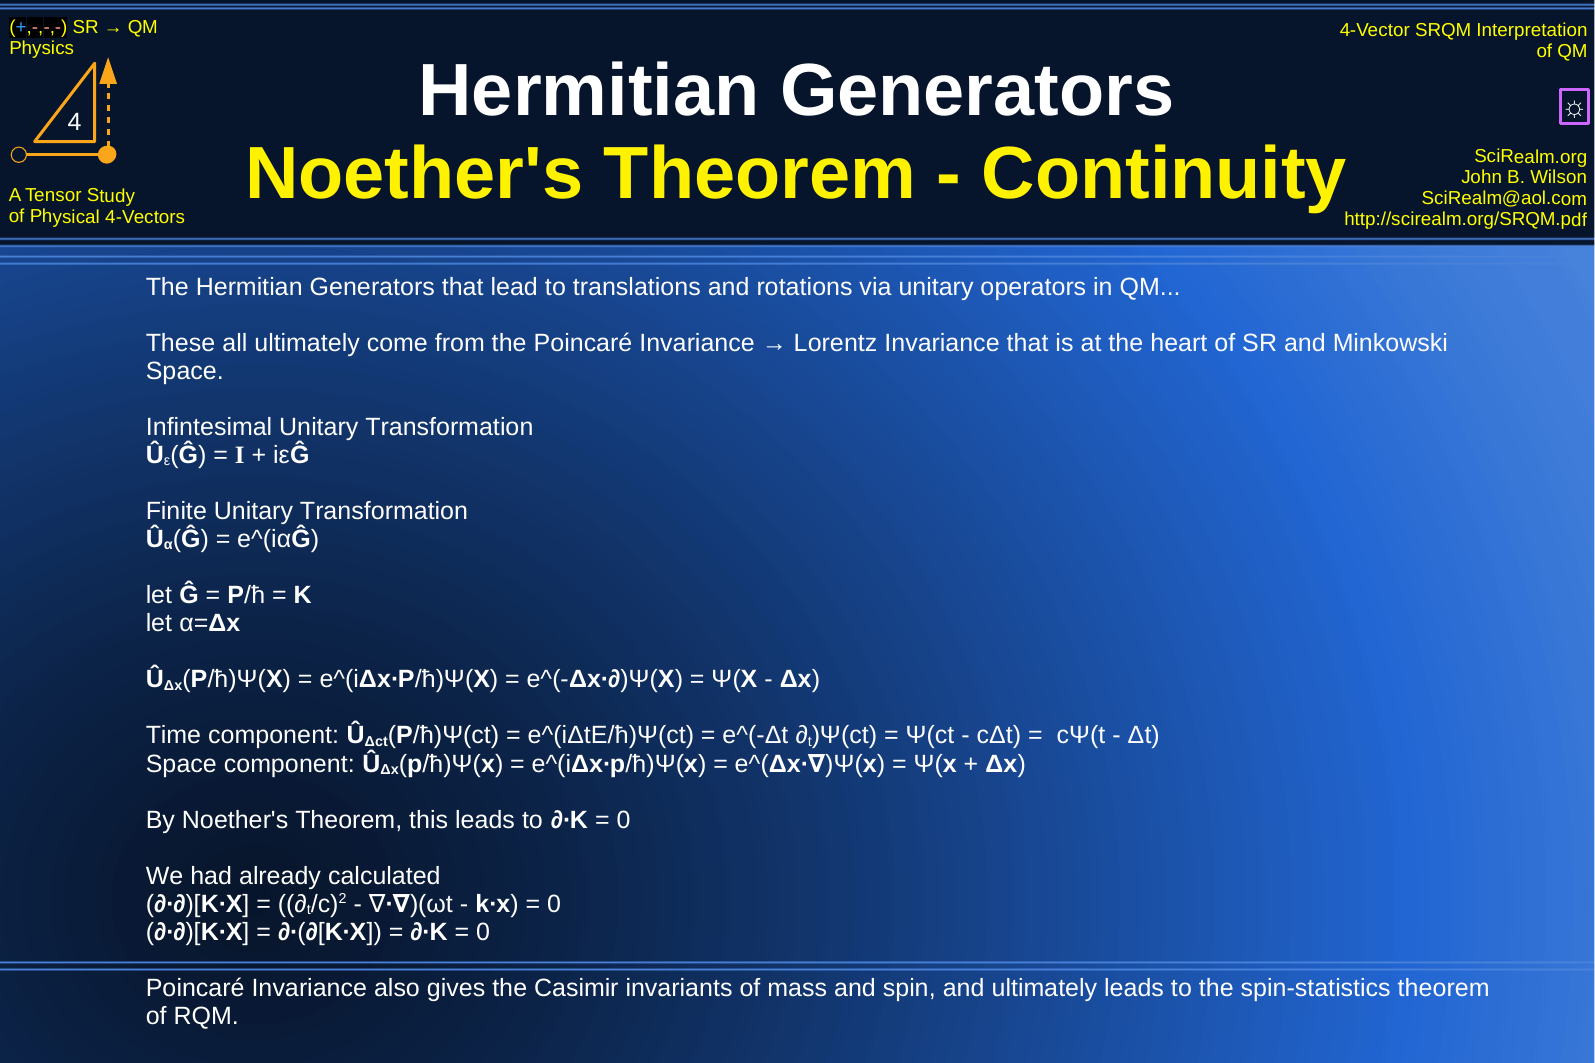

(+,-,-,-) SR → QM
Physics
A Tensor Study
of Physical 4-Vectors
4-Vector SRQM Interpretation
of QM
SciRealm.org
John B. Wilson
SciRealm@aol.com
http://scirealm.org/SRQM.pdf
# Hermitian Generators Noether's Theorem - Continuity
4
☼
The Hermitian Generators that lead to translations and rotations via unitary operators in QM...
These all ultimately come from the Poincaré Invariance → Lorentz Invariance that is at the heart of SR and Minkowski Space.
Infintesimal Unitary Transformation
Ûε(Ĝ) = I + iεĜ
Finite Unitary Transformation
Ûα(Ĝ) = e^(iαĜ)
let Ĝ = P/ћ = K
let α=Δx
ÛΔx(P/ћ)Ψ(X) = e^(iΔx∙P/ћ)Ψ(X) = e^(-Δx∙∂)Ψ(X) = Ψ(X - Δx)
Time component: ÛΔct(P/ћ)Ψ(ct) = e^(iΔtE/ћ)Ψ(ct) = e^(-Δt ∂t)Ψ(ct) = Ψ(ct - cΔt) = cΨ(t - Δt)
Space component: ÛΔx(p/ћ)Ψ(x) = e^(iΔx∙p/ћ)Ψ(x) = e^(Δx∙∇)Ψ(x) = Ψ(x + Δx)
By Noether's Theorem, this leads to ∂∙K = 0
We had already calculated
(∂∙∂)[K∙X] = ((∂t/c)2 - ∇∙∇)(ωt - k∙x) = 0
(∂∙∂)[K∙X] = ∂∙(∂[K∙X]) = ∂∙K = 0
Poincaré Invariance also gives the Casimir invariants of mass and spin, and ultimately leads to the spin-statistics theorem of RQM.